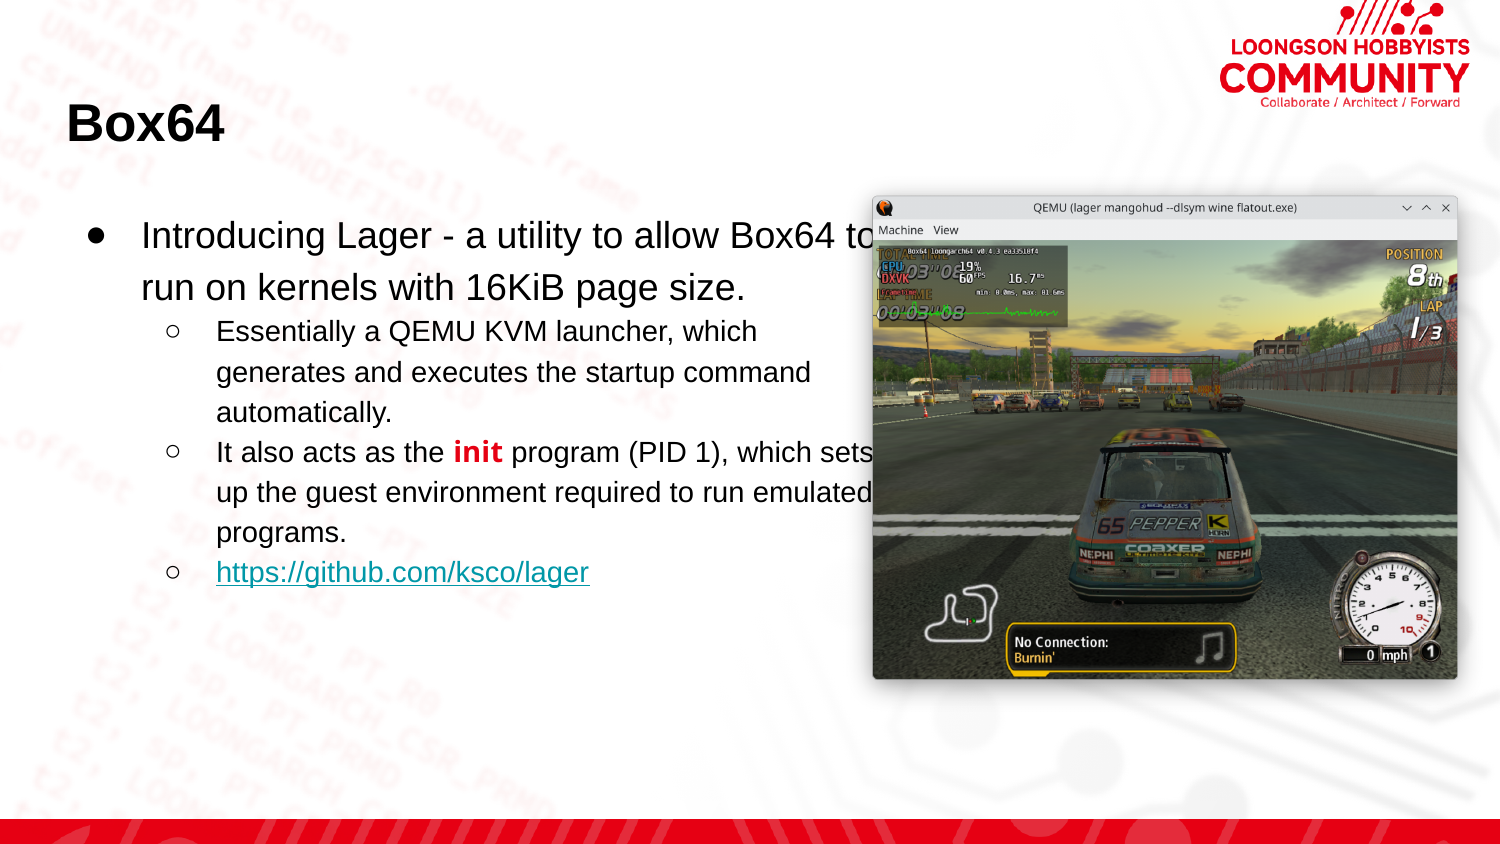

# Box64
Introducing Lager - a utility to allow Box64 to run on kernels with 16KiB page size.
Essentially a QEMU KVM launcher, which generates and executes the startup command automatically.
It also acts as the init program (PID 1), which sets up the guest environment required to run emulated programs.
https://github.com/ksco/lager